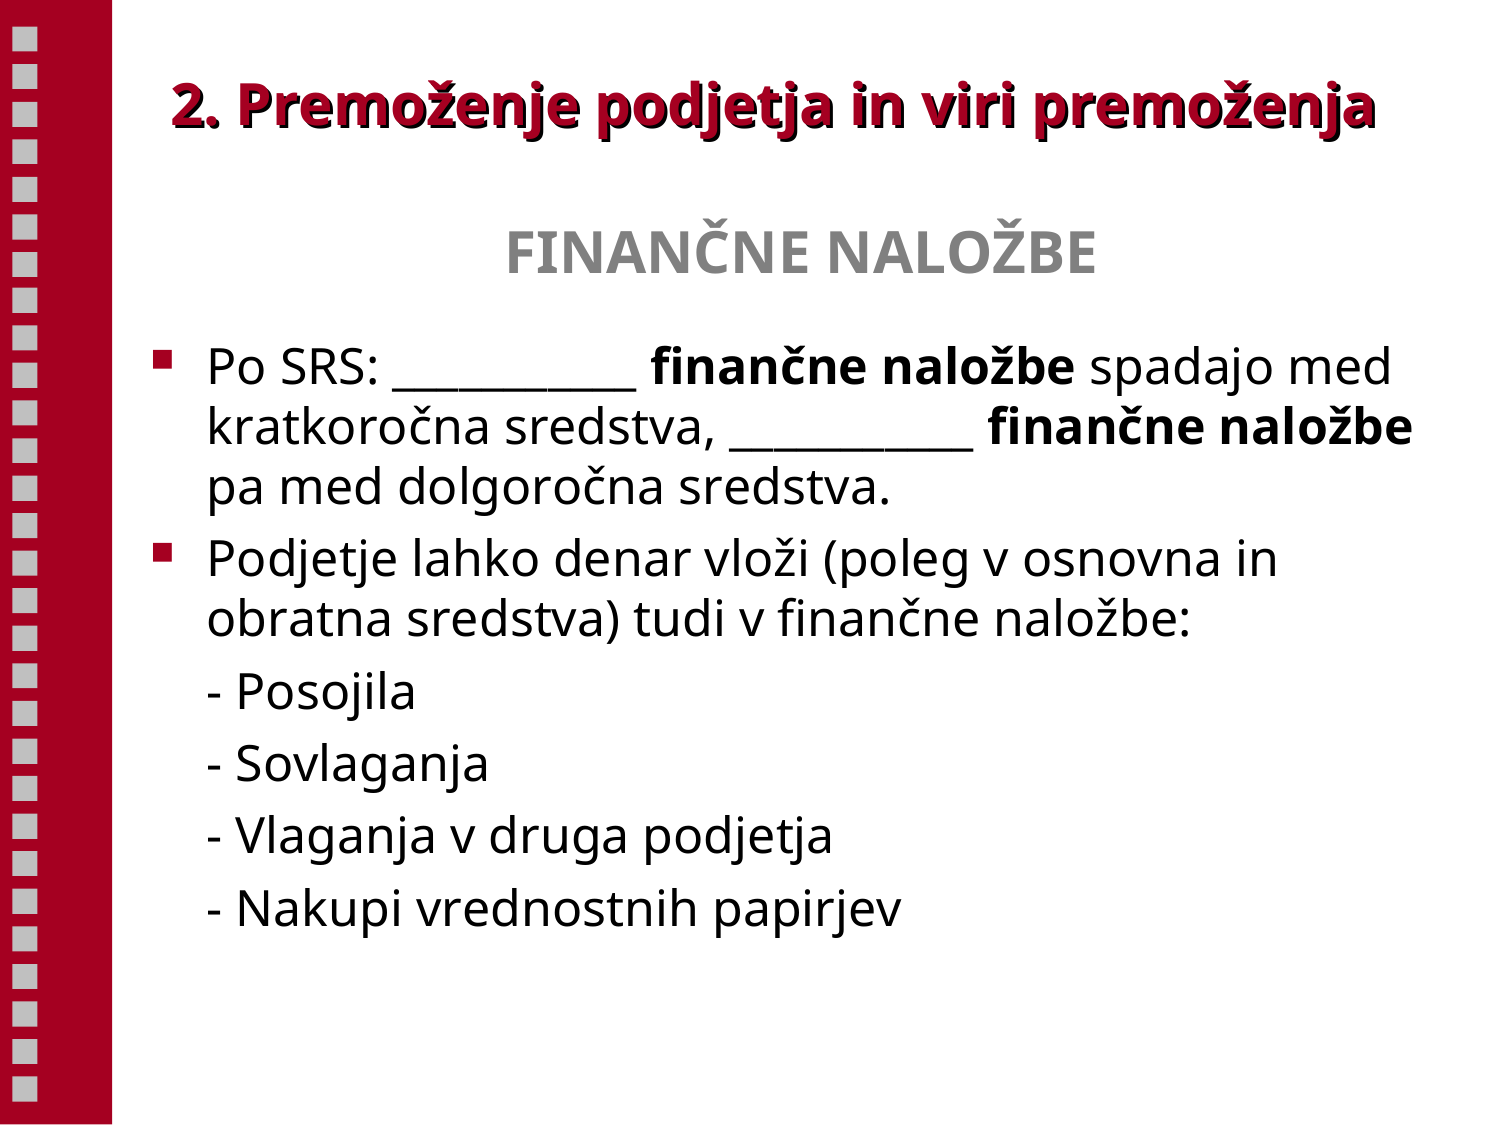

2. Premoženje podjetja in viri premoženja
# FINANČNE NALOŽBE
Po SRS: ___________ finančne naložbe spadajo med kratkoročna sredstva, ___________ finančne naložbe pa med dolgoročna sredstva.
Podjetje lahko denar vloži (poleg v osnovna in obratna sredstva) tudi v finančne naložbe:
	- Posojila
	- Sovlaganja
	- Vlaganja v druga podjetja
	- Nakupi vrednostnih papirjev